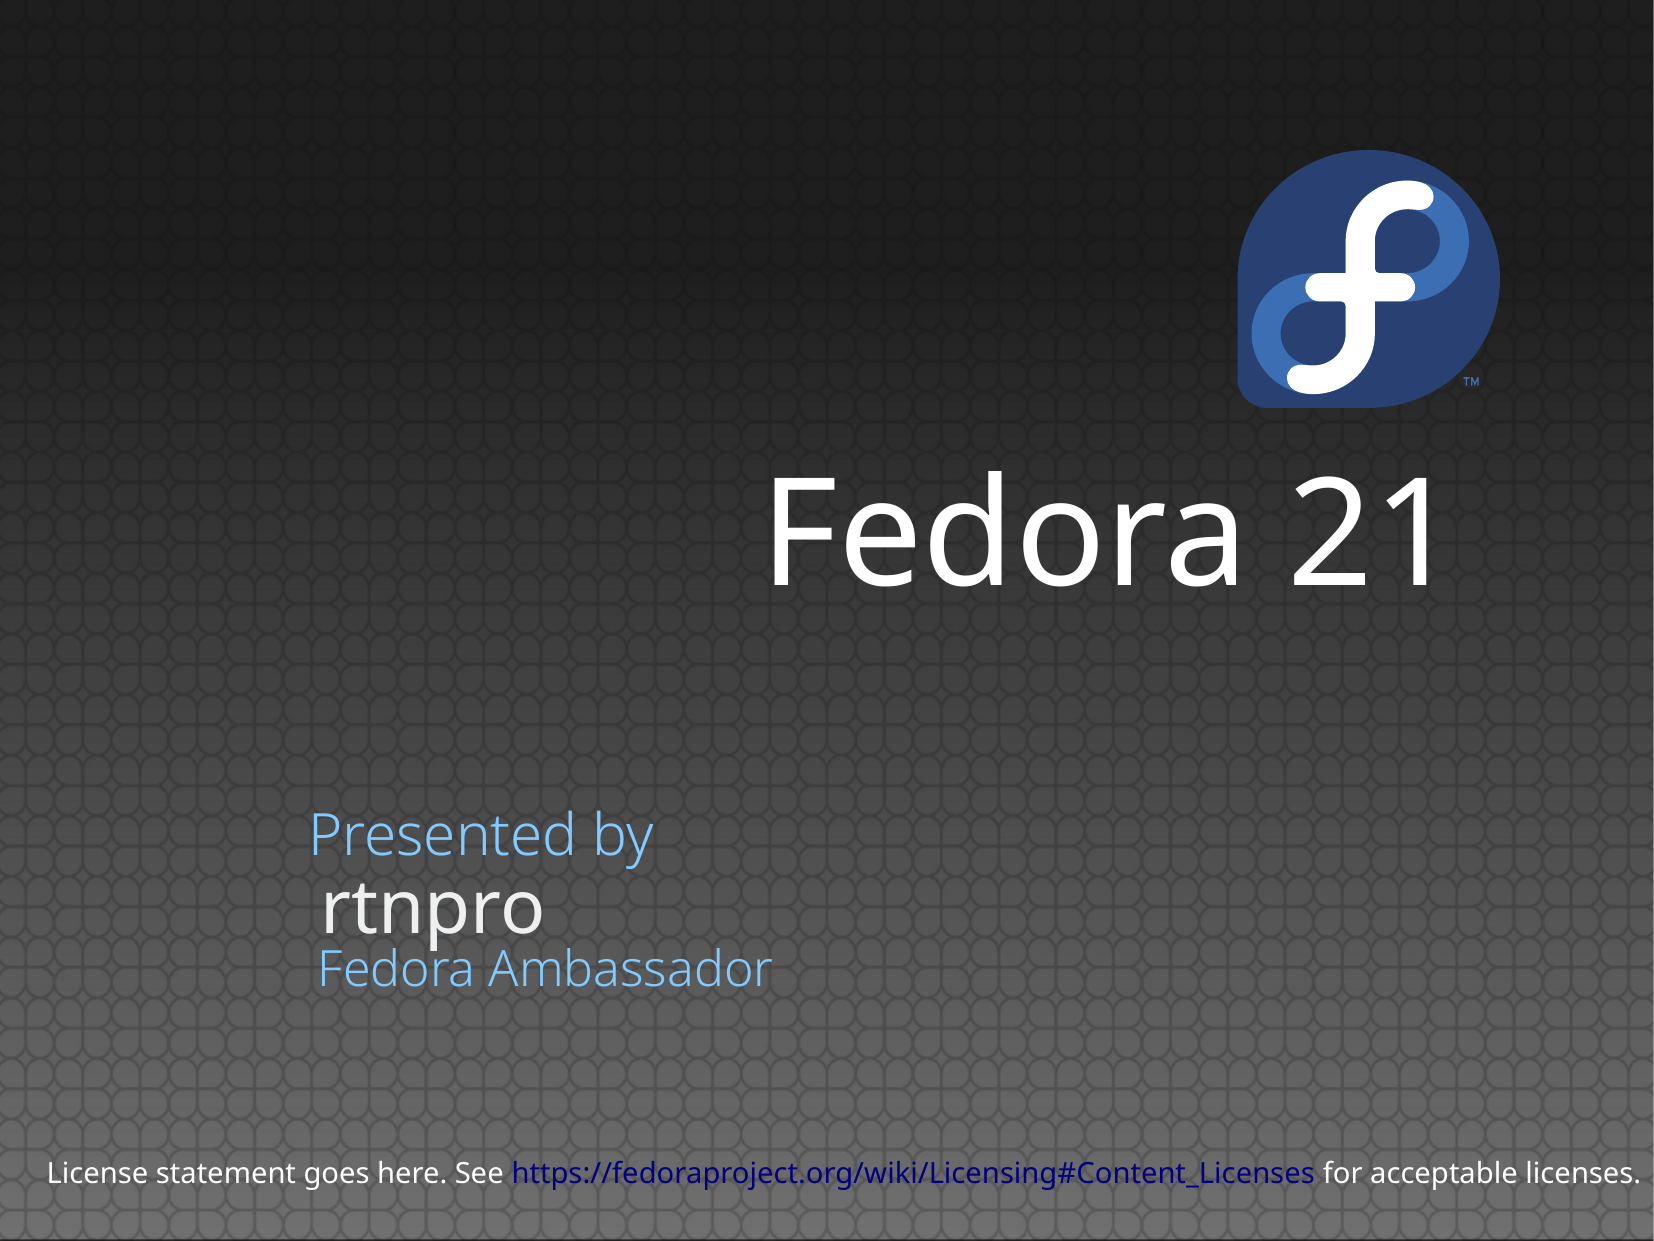

Fedora 21
#
Presented by
rtnpro
Fedora Ambassador
License statement goes here. See https://fedoraproject.org/wiki/Licensing#Content_Licenses for acceptable licenses.